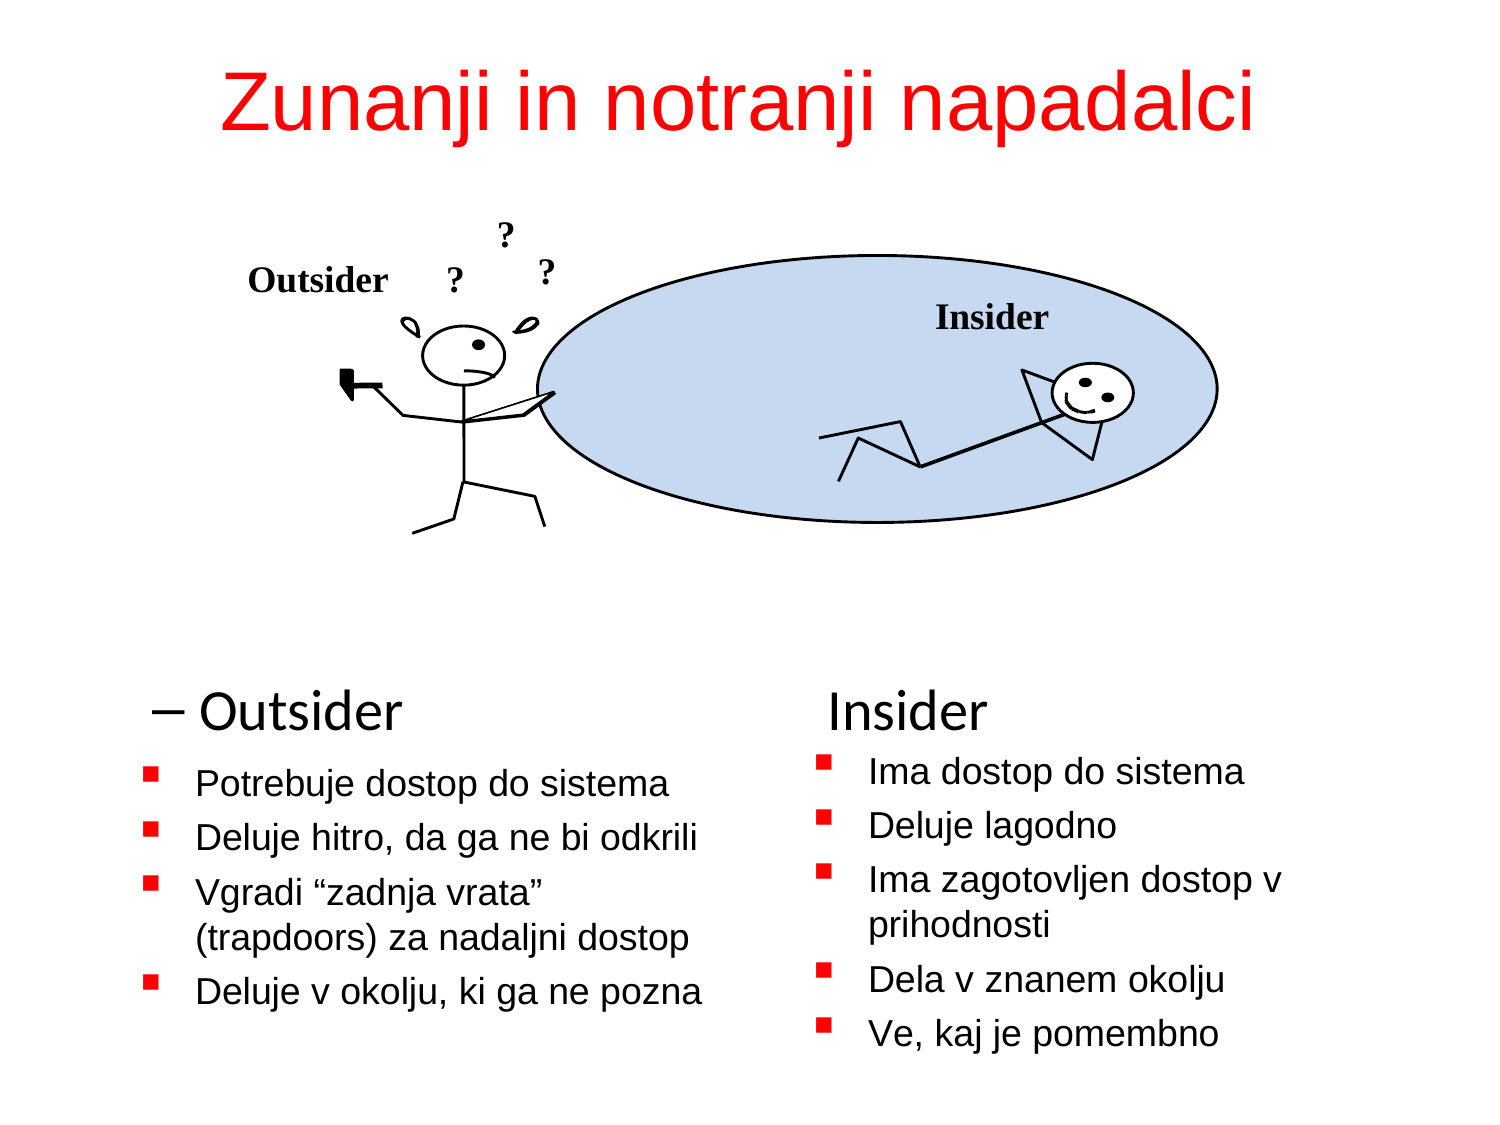

# Zunanji in notranji napadalci
?
?
Outsider
?
Outsider 			Insider
Insider
Ima dostop do sistema
Deluje lagodno
Ima zagotovljen dostop v prihodnosti
Dela v znanem okolju
Ve, kaj je pomembno
Potrebuje dostop do sistema
Deluje hitro, da ga ne bi odkrili
Vgradi “zadnja vrata” (trapdoors) za nadaljni dostop
Deluje v okolju, ki ga ne pozna